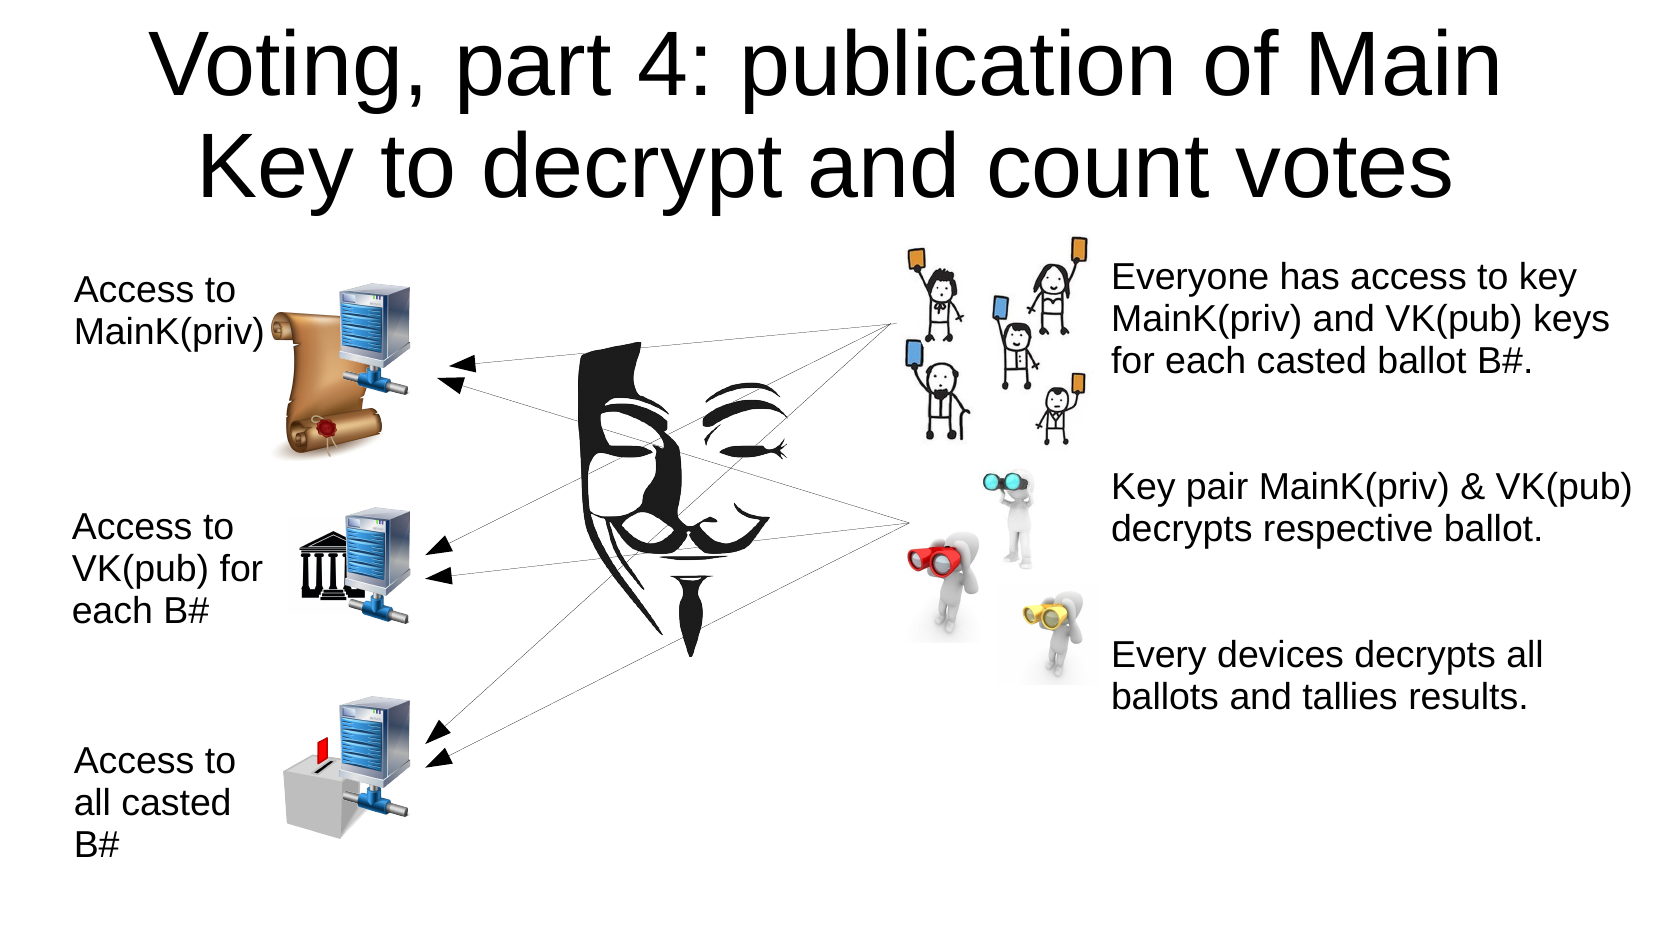

# Voting, part 4: publication of Main Key to decrypt and count votes
Everyone has access to key MainK(priv) and VK(pub) keys for each casted ballot B#.
Key pair MainK(priv) & VK(pub) decrypts respective ballot.
Every devices decrypts all ballots and tallies results.
Access to MainK(priv)
Access to VK(pub) for each B#
Access to all casted B#